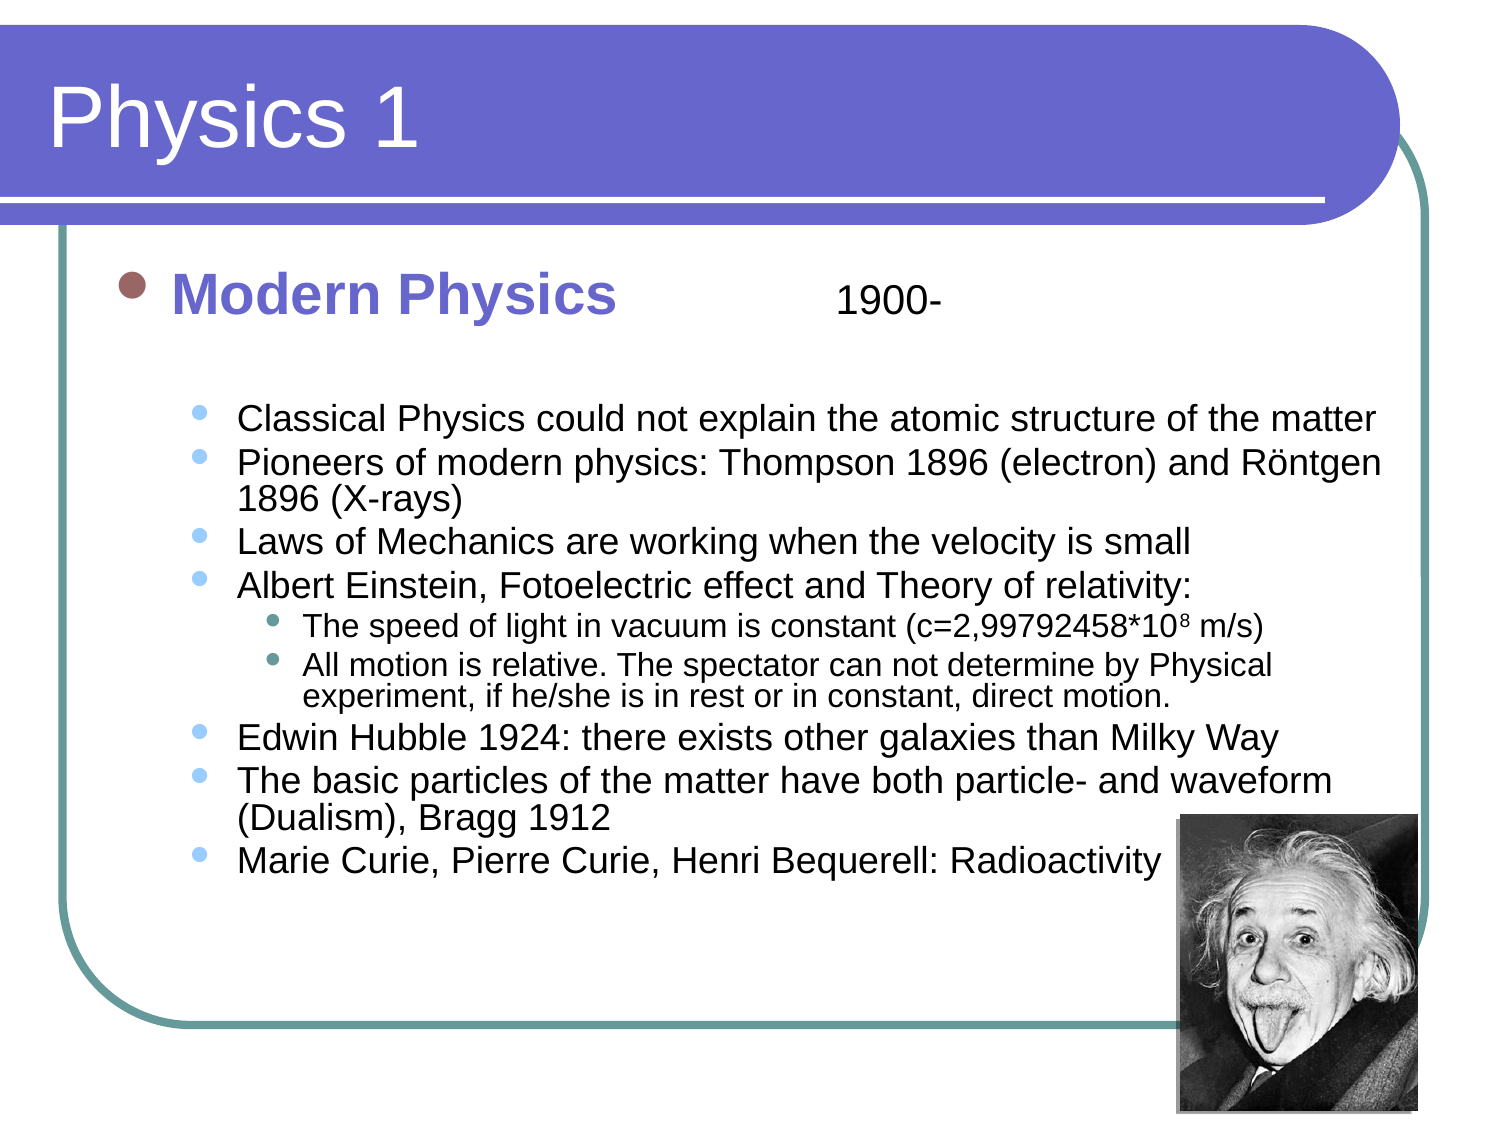

# Physics 1
Modern Physics			1900-
Classical Physics could not explain the atomic structure of the matter
Pioneers of modern physics: Thompson 1896 (electron) and Röntgen 1896 (X-rays)
Laws of Mechanics are working when the velocity is small
Albert Einstein, Fotoelectric effect and Theory of relativity:
The speed of light in vacuum is constant (c=2,99792458*108 m/s)
All motion is relative. The spectator can not determine by Physical experiment, if he/she is in rest or in constant, direct motion.
Edwin Hubble 1924: there exists other galaxies than Milky Way
The basic particles of the matter have both particle- and waveform (Dualism), Bragg 1912
Marie Curie, Pierre Curie, Henri Bequerell: Radioactivity